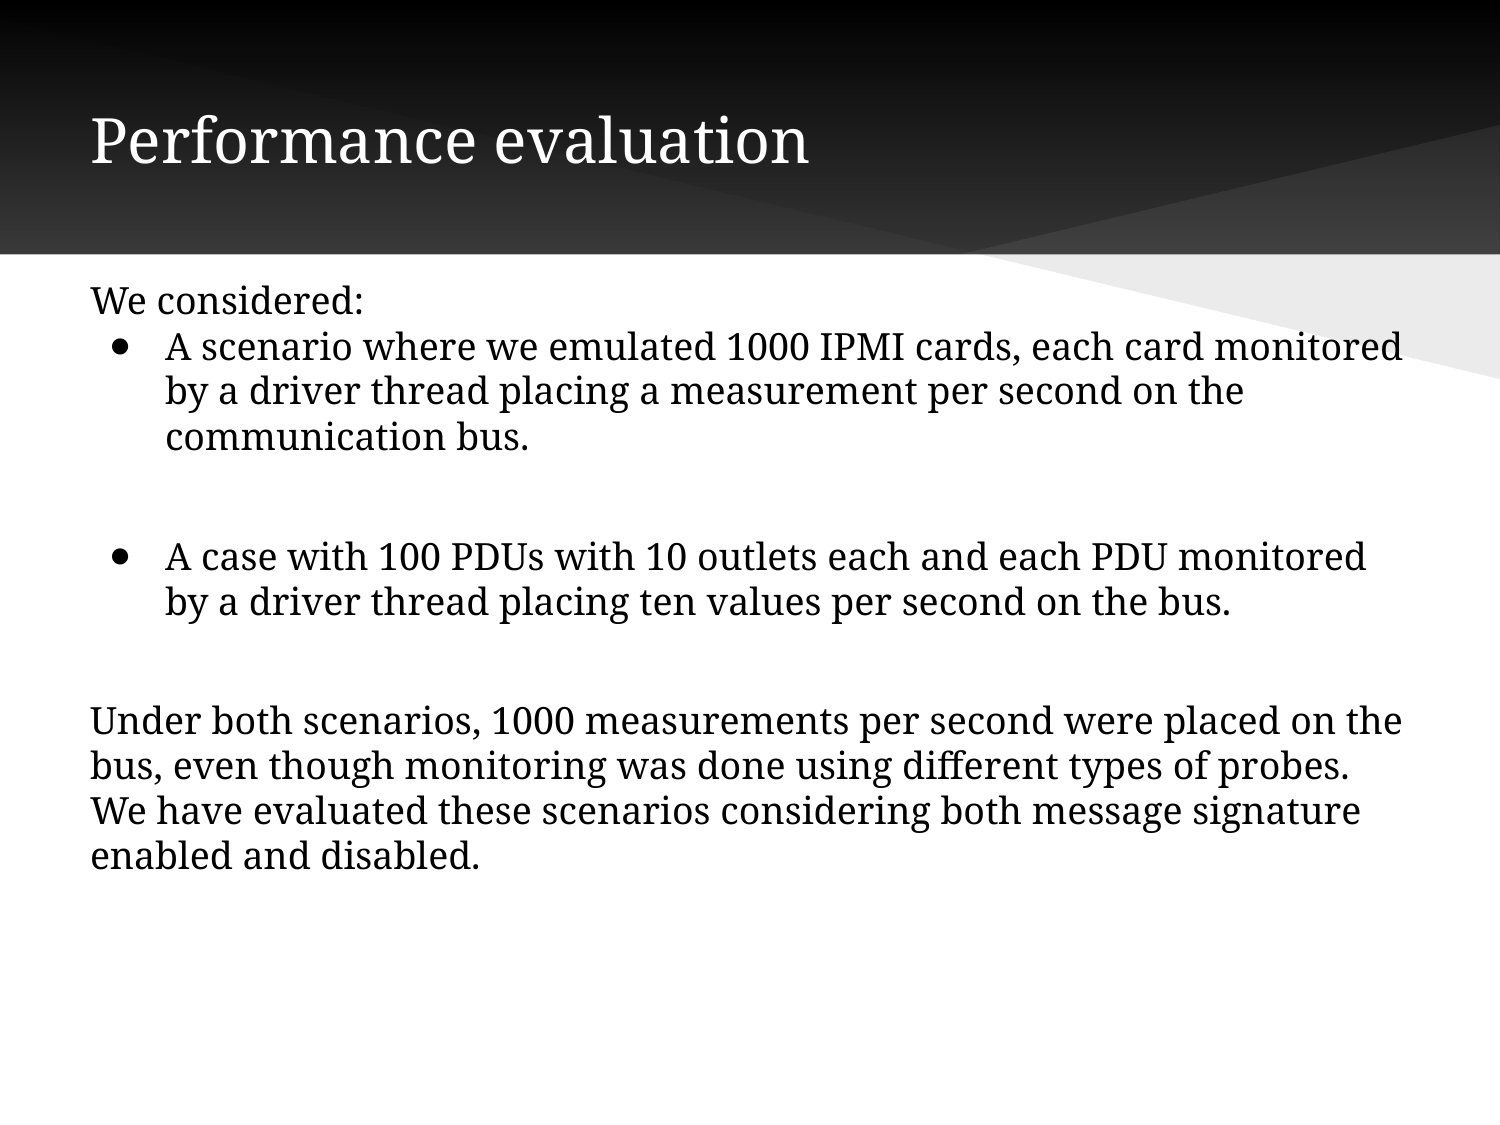

# Performance evaluation
We considered:
A scenario where we emulated 1000 IPMI cards, each card monitored by a driver thread placing a measurement per second on the communication bus.
A case with 100 PDUs with 10 outlets each and each PDU monitored by a driver thread placing ten values per second on the bus.
Under both scenarios, 1000 measurements per second were placed on the bus, even though monitoring was done using different types of probes. We have evaluated these scenarios considering both message signature enabled and disabled.